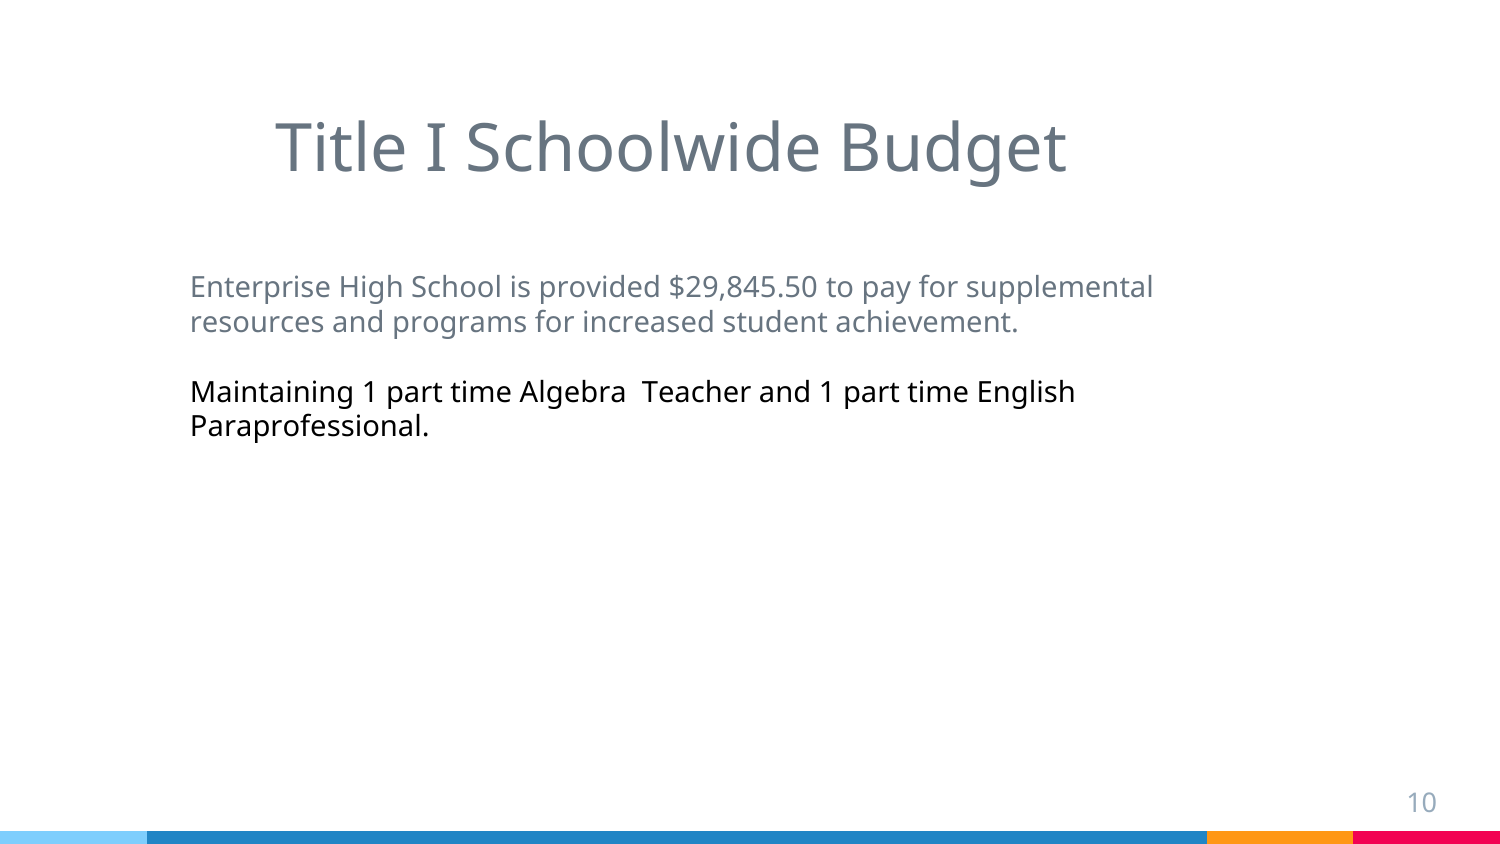

# Title I Schoolwide Budget
Enterprise High School is provided $29,845.50 to pay for supplemental resources and programs for increased student achievement.
Maintaining 1 part time Algebra Teacher and 1 part time English Paraprofessional.
7